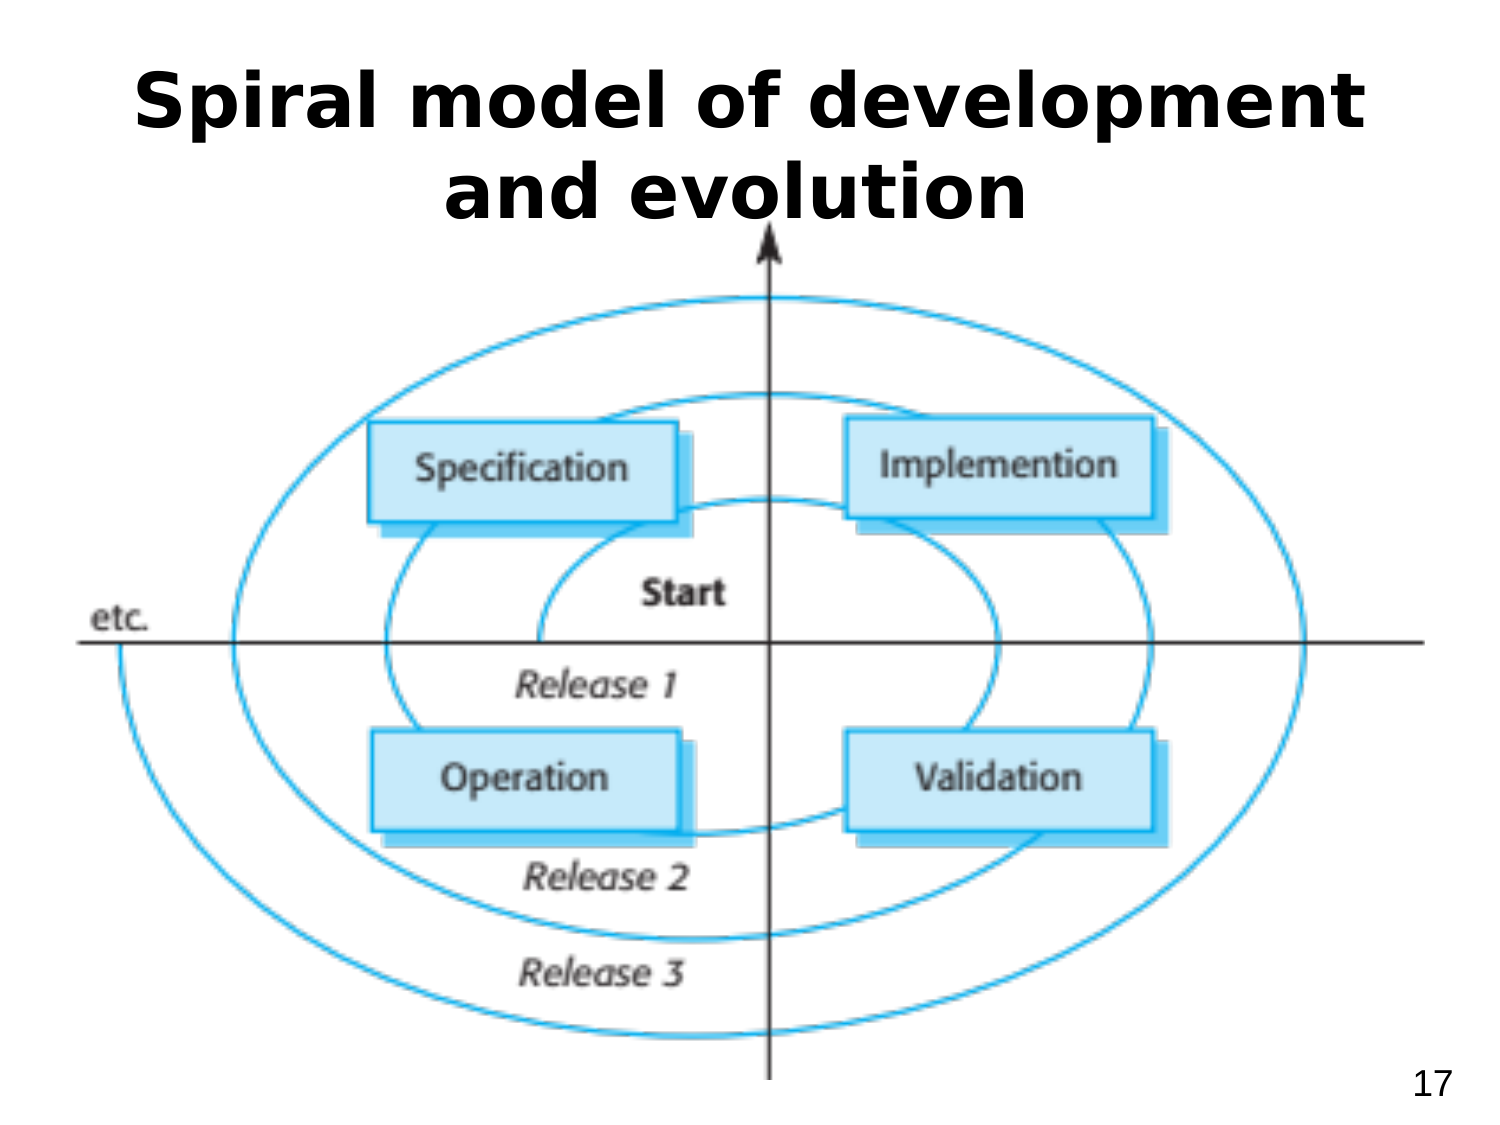

# Spiral model of development and evolution